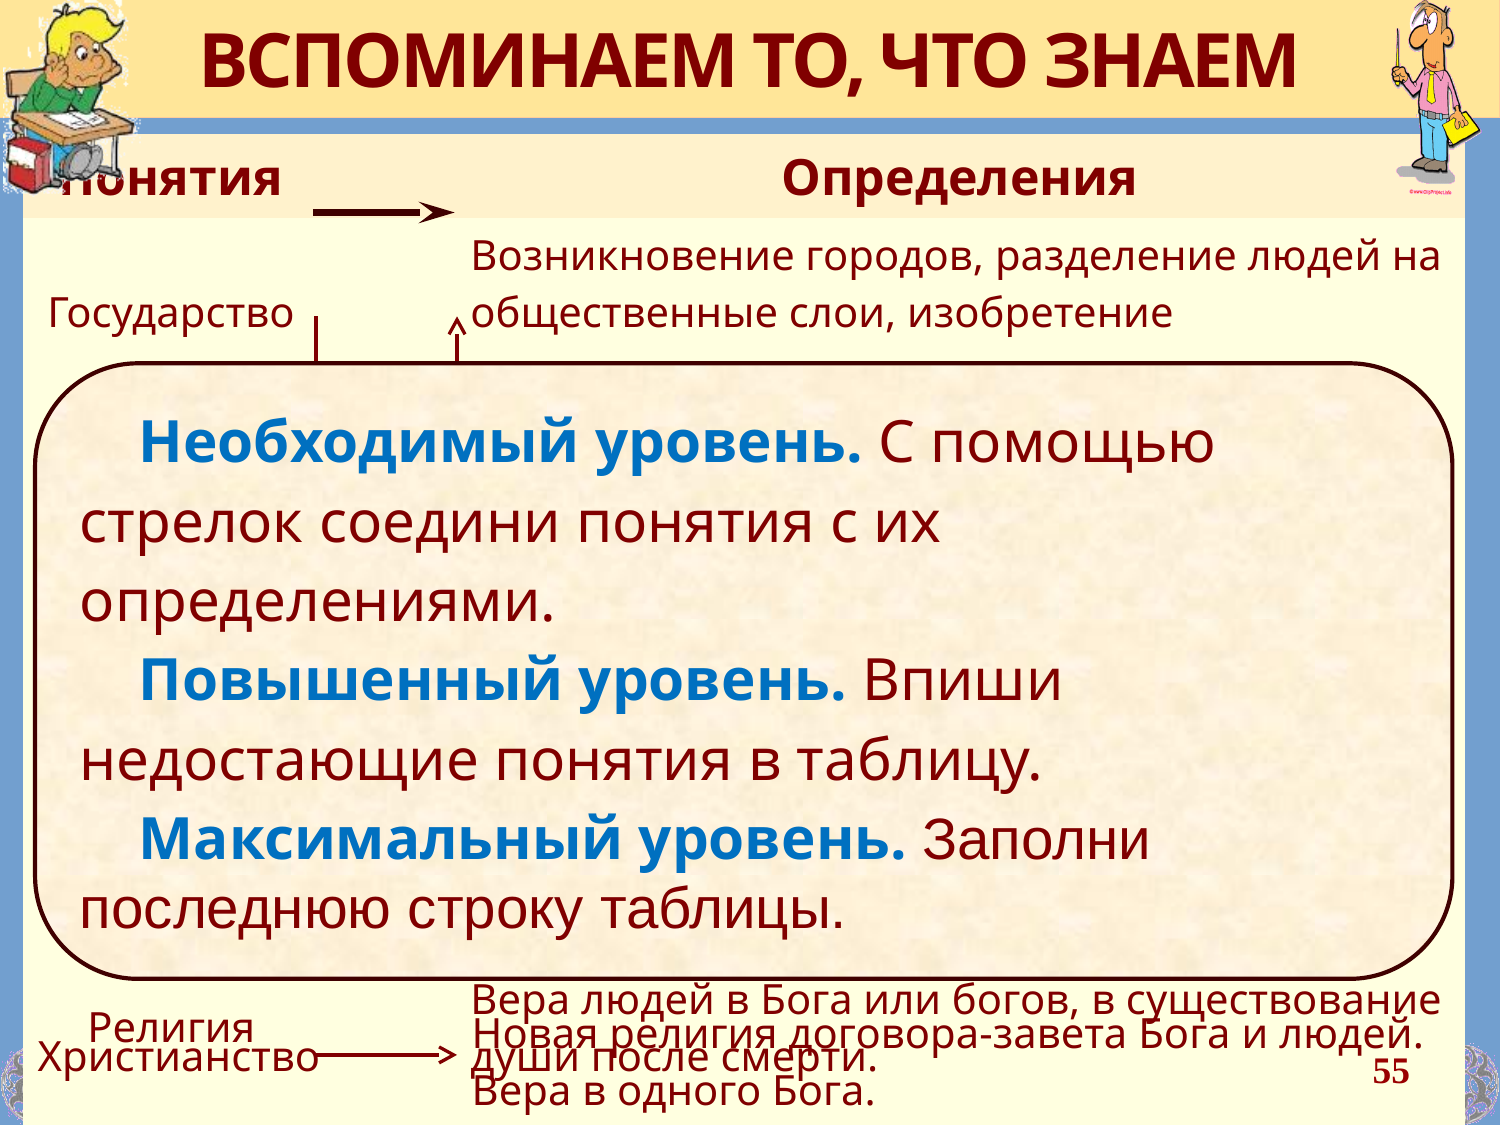

# ВСПОМИНАЕМ ТО, ЧТО ЗНАЕМ
| Понятия | | Определения |
| --- | --- | --- |
| Государство | | Возникновение городов, разделение людей на общественные слои, изобретение письменности. |
| | | Множество людей, которых объединяют совместная жизнь и деятельность по принятым правилам. |
| Цивилизация (ступень) | | Аппарат управления, система законов, службы защиты законного порядка, армия, сбор налогов. |
| | | Общность людей, которых объединяет самоназвание, единый язык общения, особый образ жизни, обычаи. |
| Религия | | Вера людей в Бога или богов, в существование души после смерти. |
| | | |
Необходимый уровень. С помощью стрелок соедини понятия с их определениями.
Повышенный уровень. Впиши недостающие понятия в таблицу.
Максимальный уровень. Заполни последнюю строку таблицы.
Общество
Народ
Новая религия договора-завета Бога и людей.
Вера в одного Бога.
Христианство